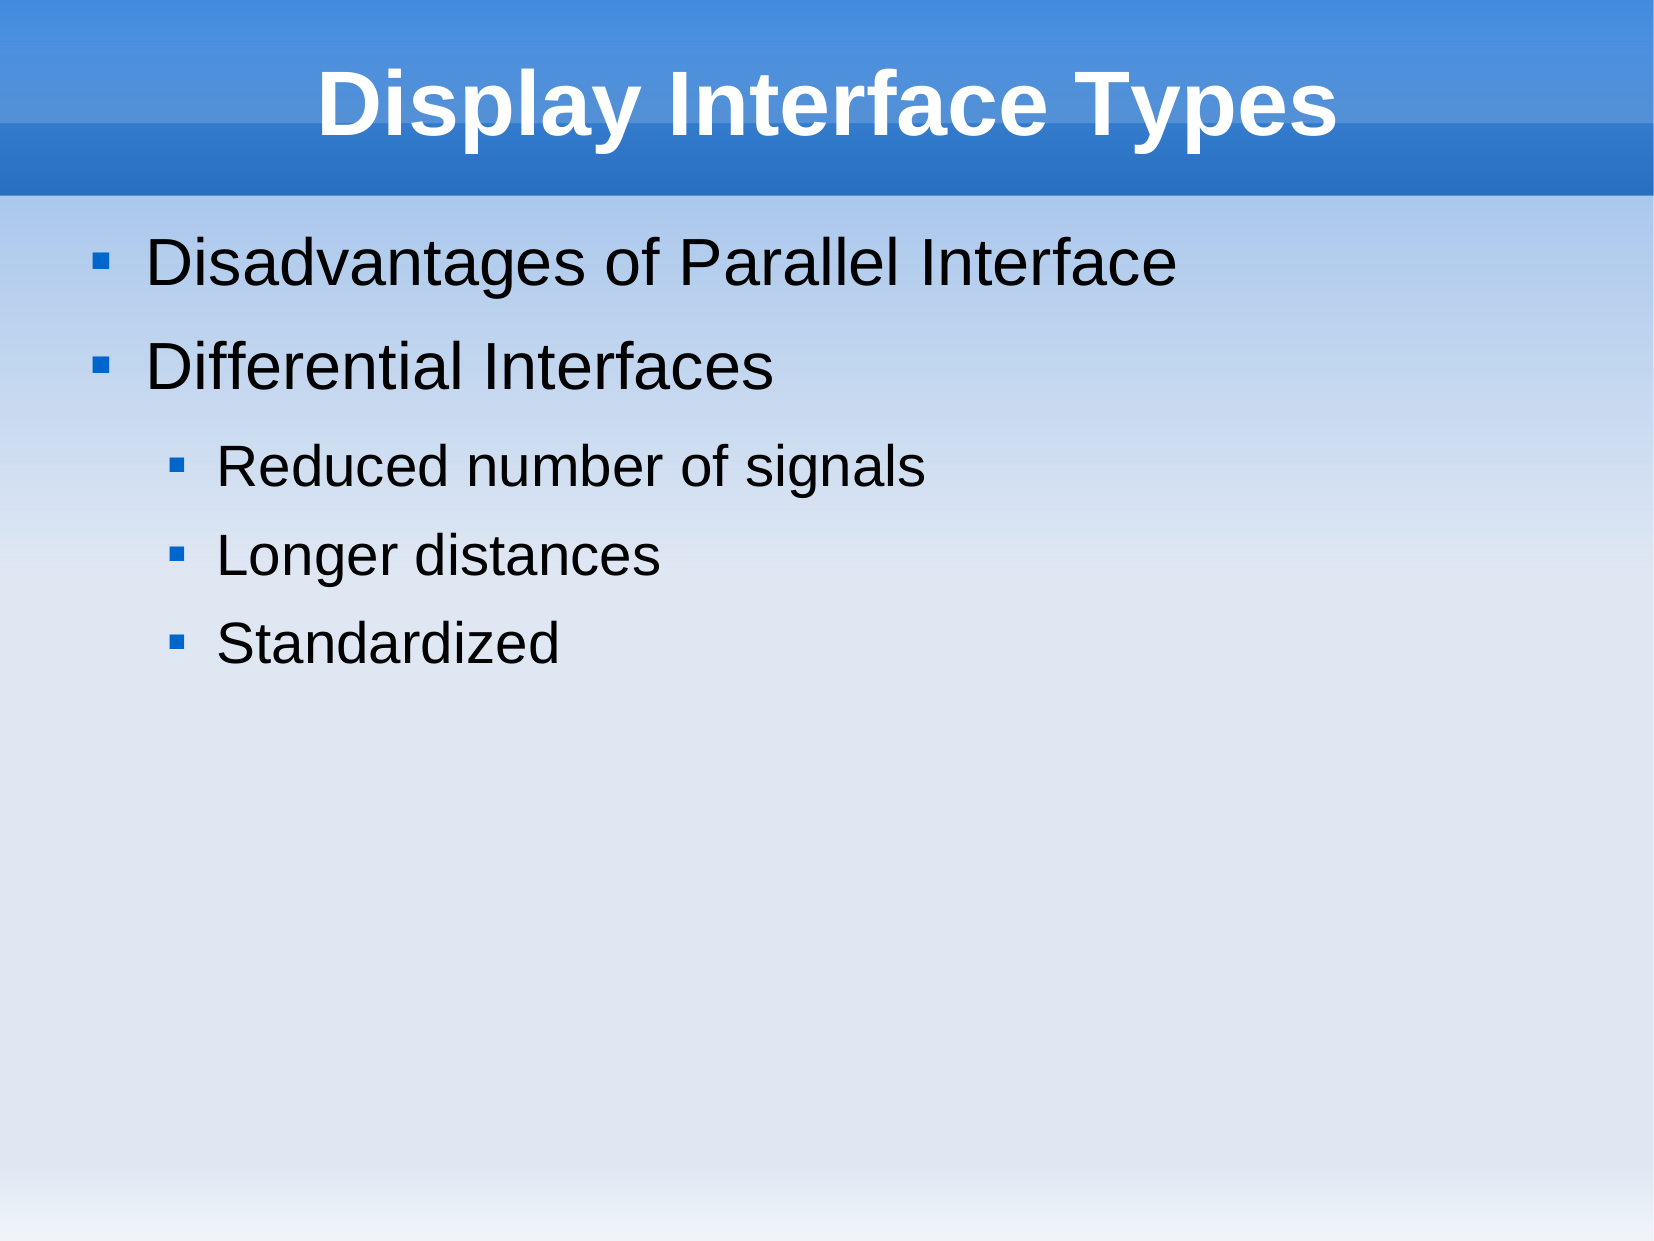

# Display Interface Types
Disadvantages of Parallel Interface
Differential Interfaces
Reduced number of signals
Longer distances
Standardized